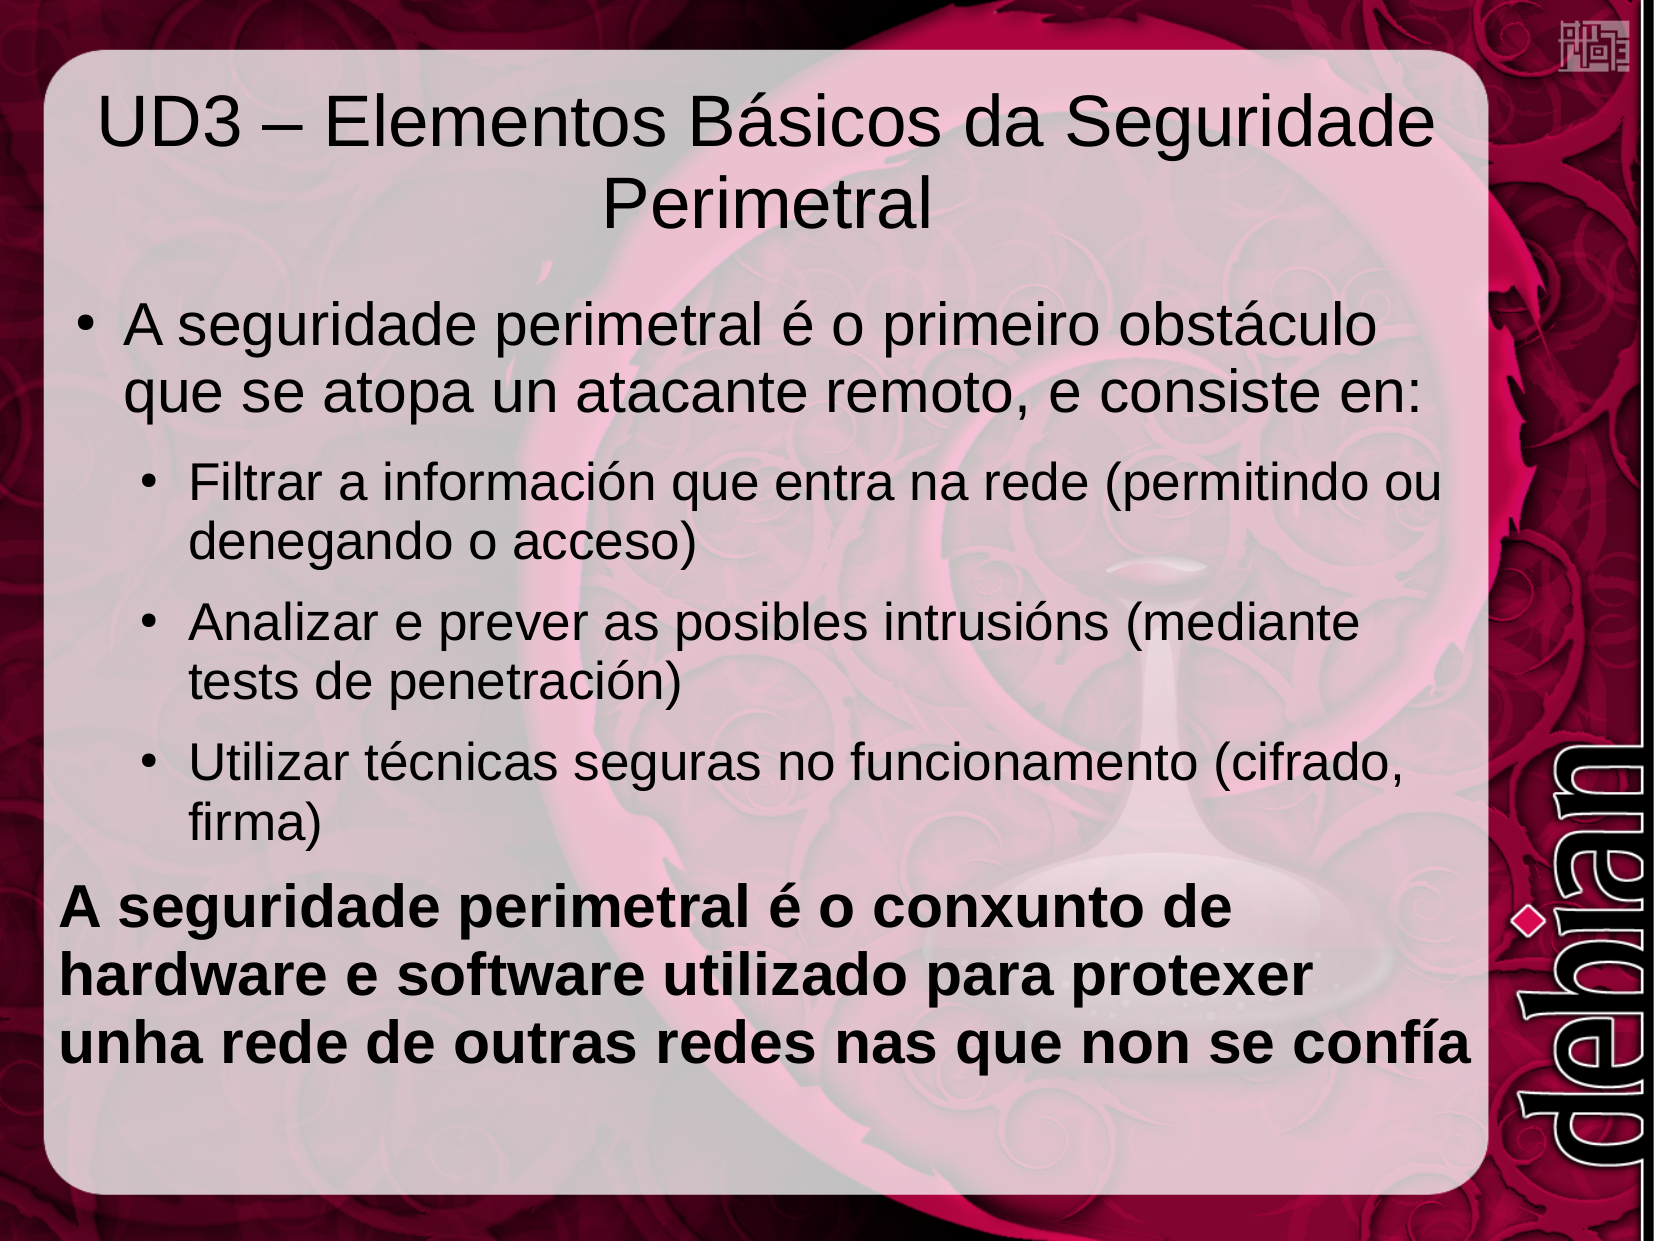

# UD3 – Elementos Básicos da Seguridade Perimetral
A seguridade perimetral é o primeiro obstáculo que se atopa un atacante remoto, e consiste en:
Filtrar a información que entra na rede (permitindo ou denegando o acceso)
Analizar e prever as posibles intrusións (mediante tests de penetración)
Utilizar técnicas seguras no funcionamento (cifrado, firma)
A seguridade perimetral é o conxunto de hardware e software utilizado para protexer unha rede de outras redes nas que non se confía